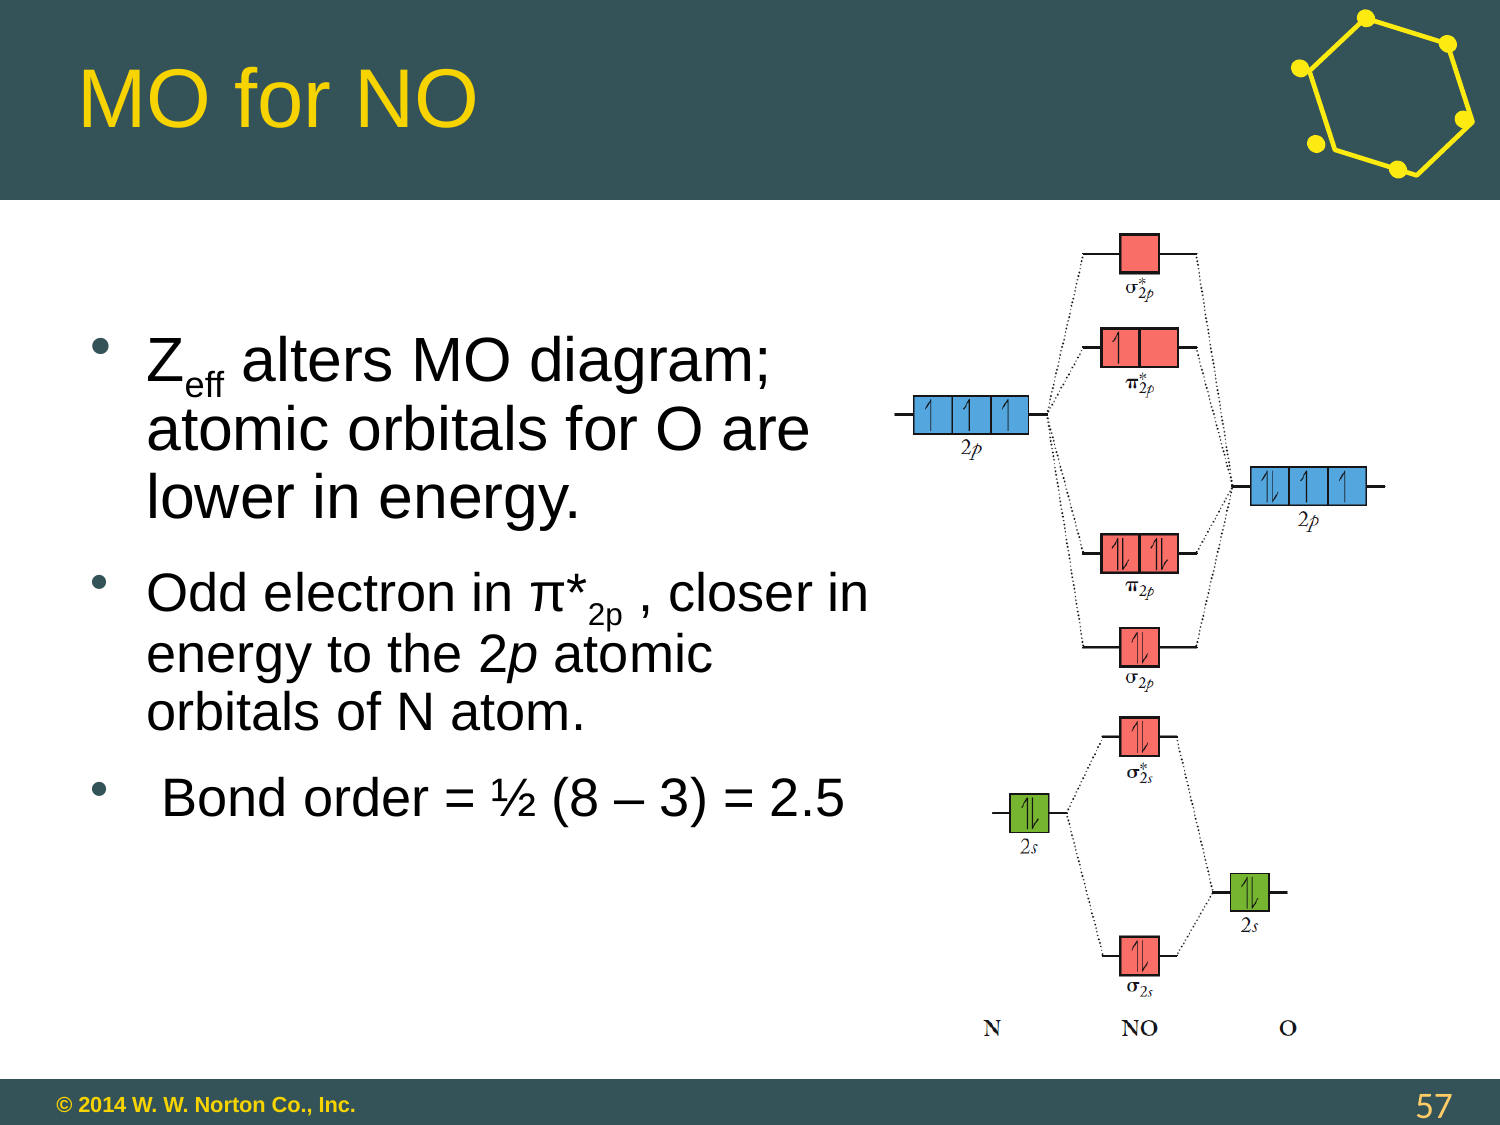

MO for NO
# Zeff alters MO diagram; atomic orbitals for O are lower in energy.
Odd electron in π*2p , closer in energy to the 2p atomic orbitals of N atom.
 Bond order = ½ (8 – 3) = 2.5